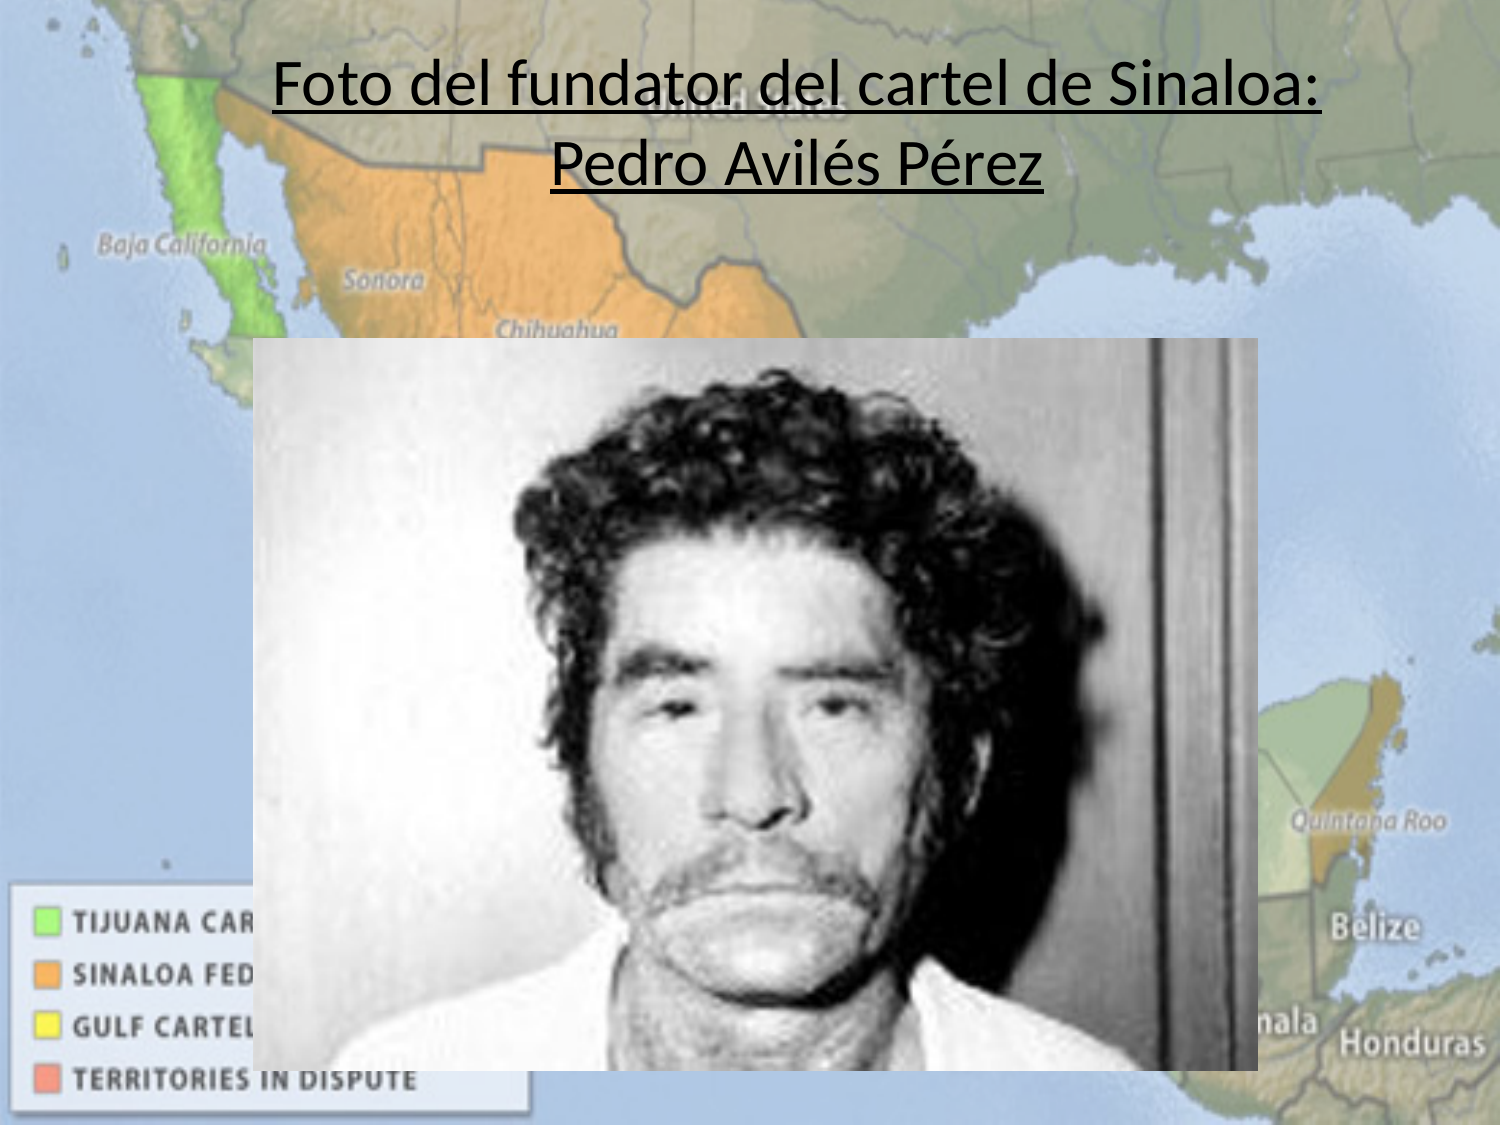

Foto del fundator del cartel de Sinaloa: Pedro Avilés Pérez